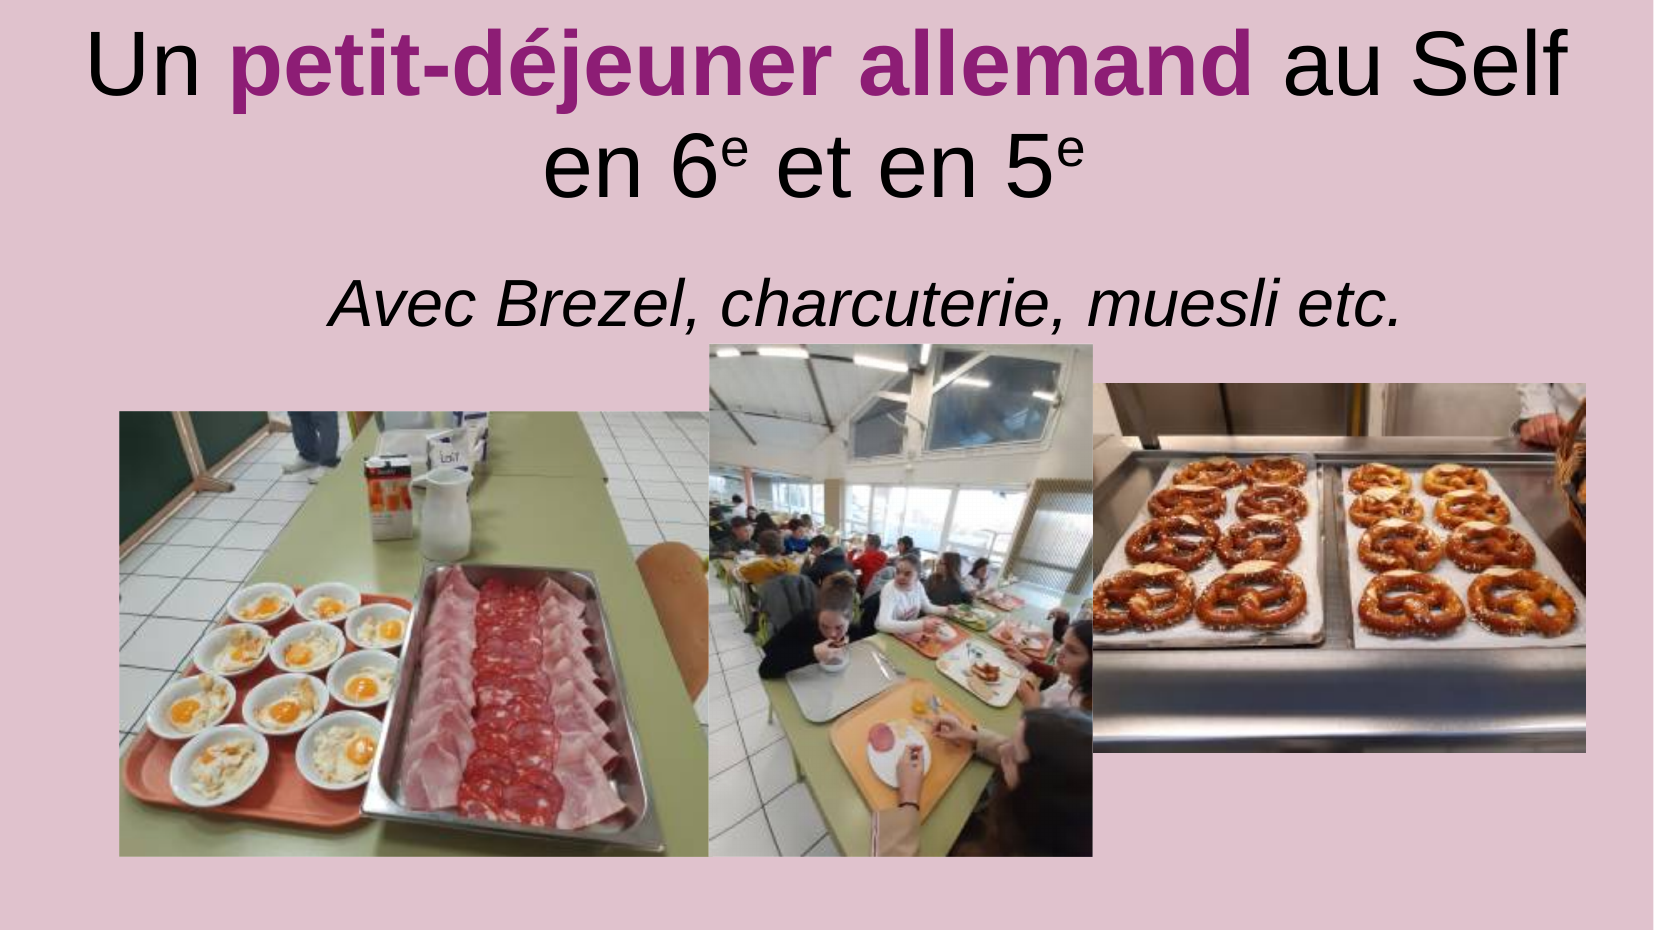

# Un petit-déjeuner allemand au Self en 6e et en 5e
Avec Brezel, charcuterie, muesli etc.